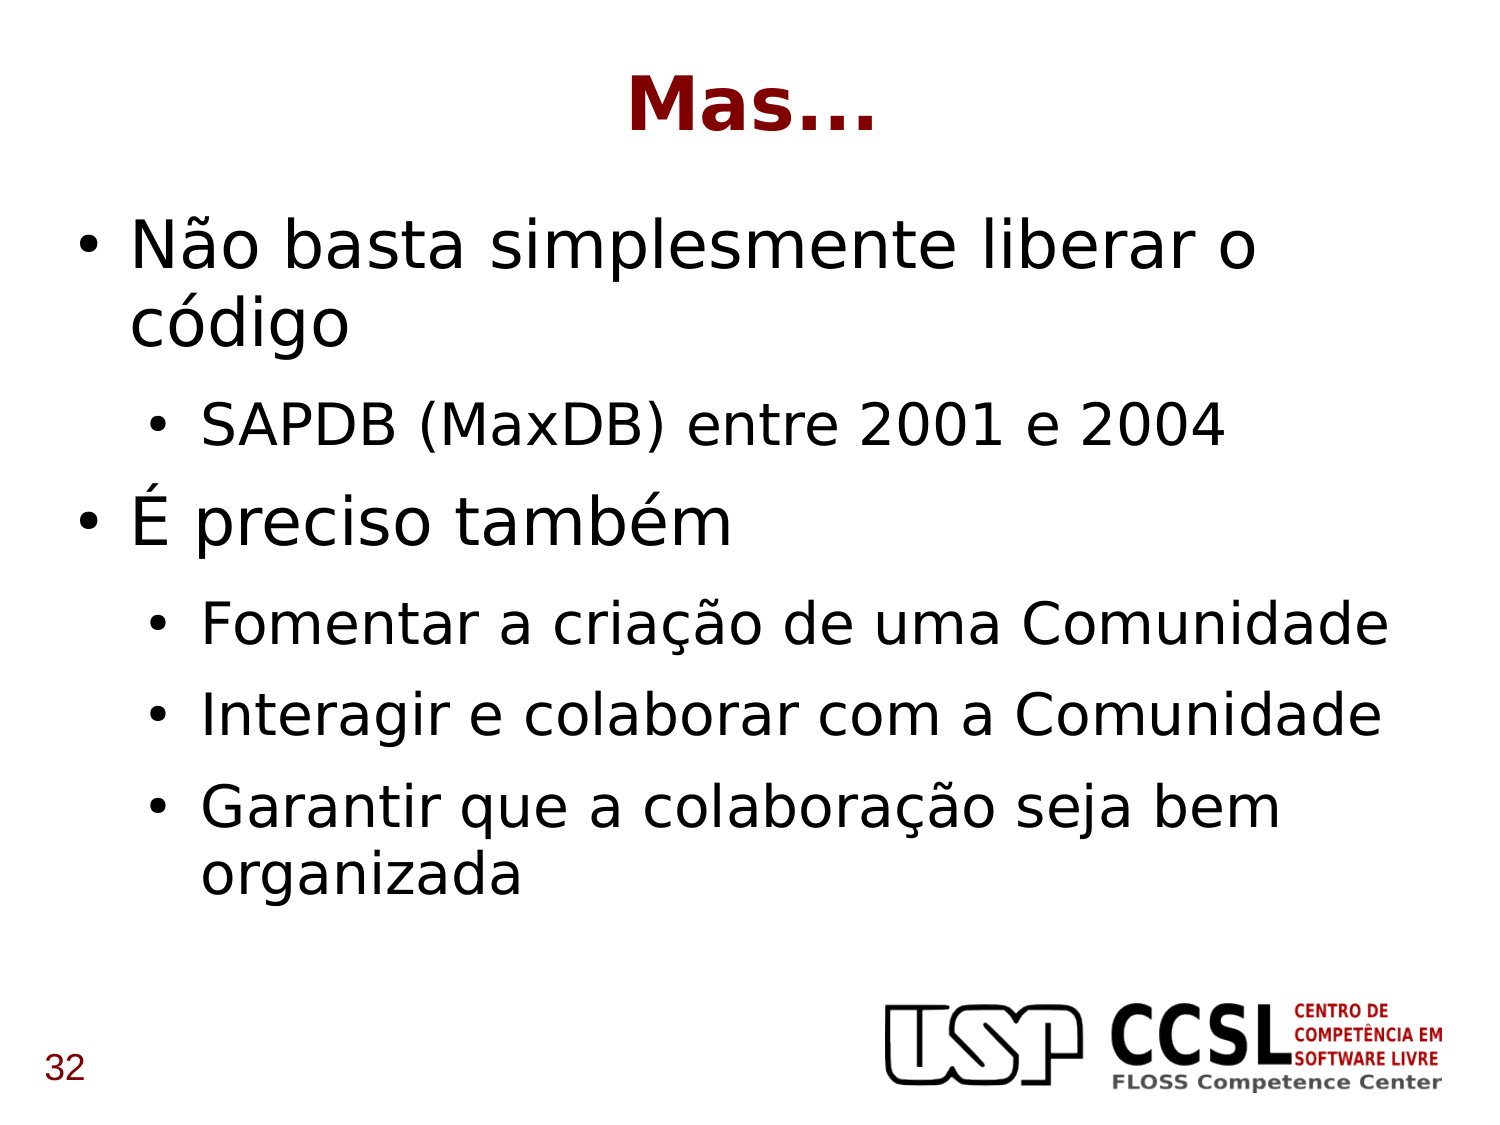

# Mas...
Não basta simplesmente liberar o código
SAPDB (MaxDB) entre 2001 e 2004
É preciso também
Fomentar a criação de uma Comunidade
Interagir e colaborar com a Comunidade
Garantir que a colaboração seja bem organizada